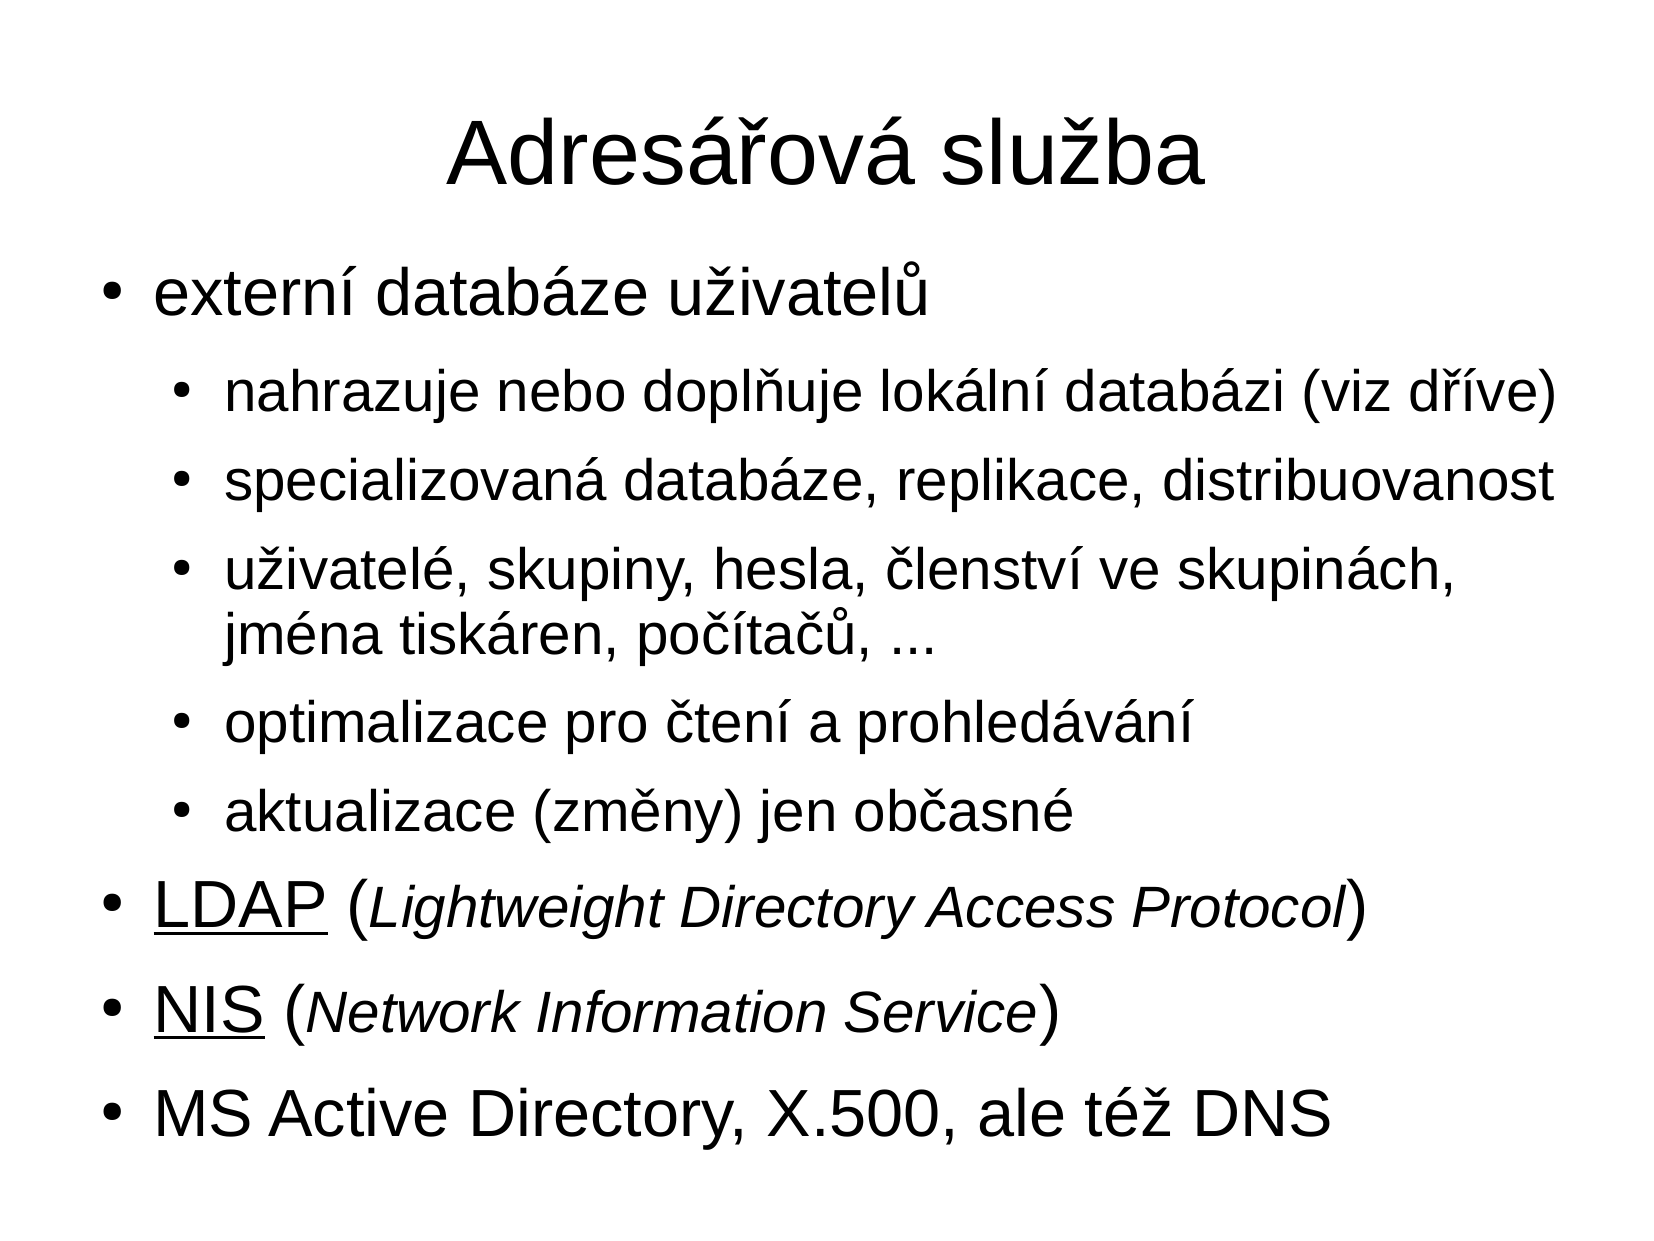

# Adresářová služba
externí databáze uživatelů
nahrazuje nebo doplňuje lokální databázi (viz dříve)
specializovaná databáze, replikace, distribuovanost
uživatelé, skupiny, hesla, členství ve skupinách, jména tiskáren, počítačů, ...
optimalizace pro čtení a prohledávání
aktualizace (změny) jen občasné
LDAP (Lightweight Directory Access Protocol)
NIS (Network Information Service)
MS Active Directory, X.500, ale též DNS